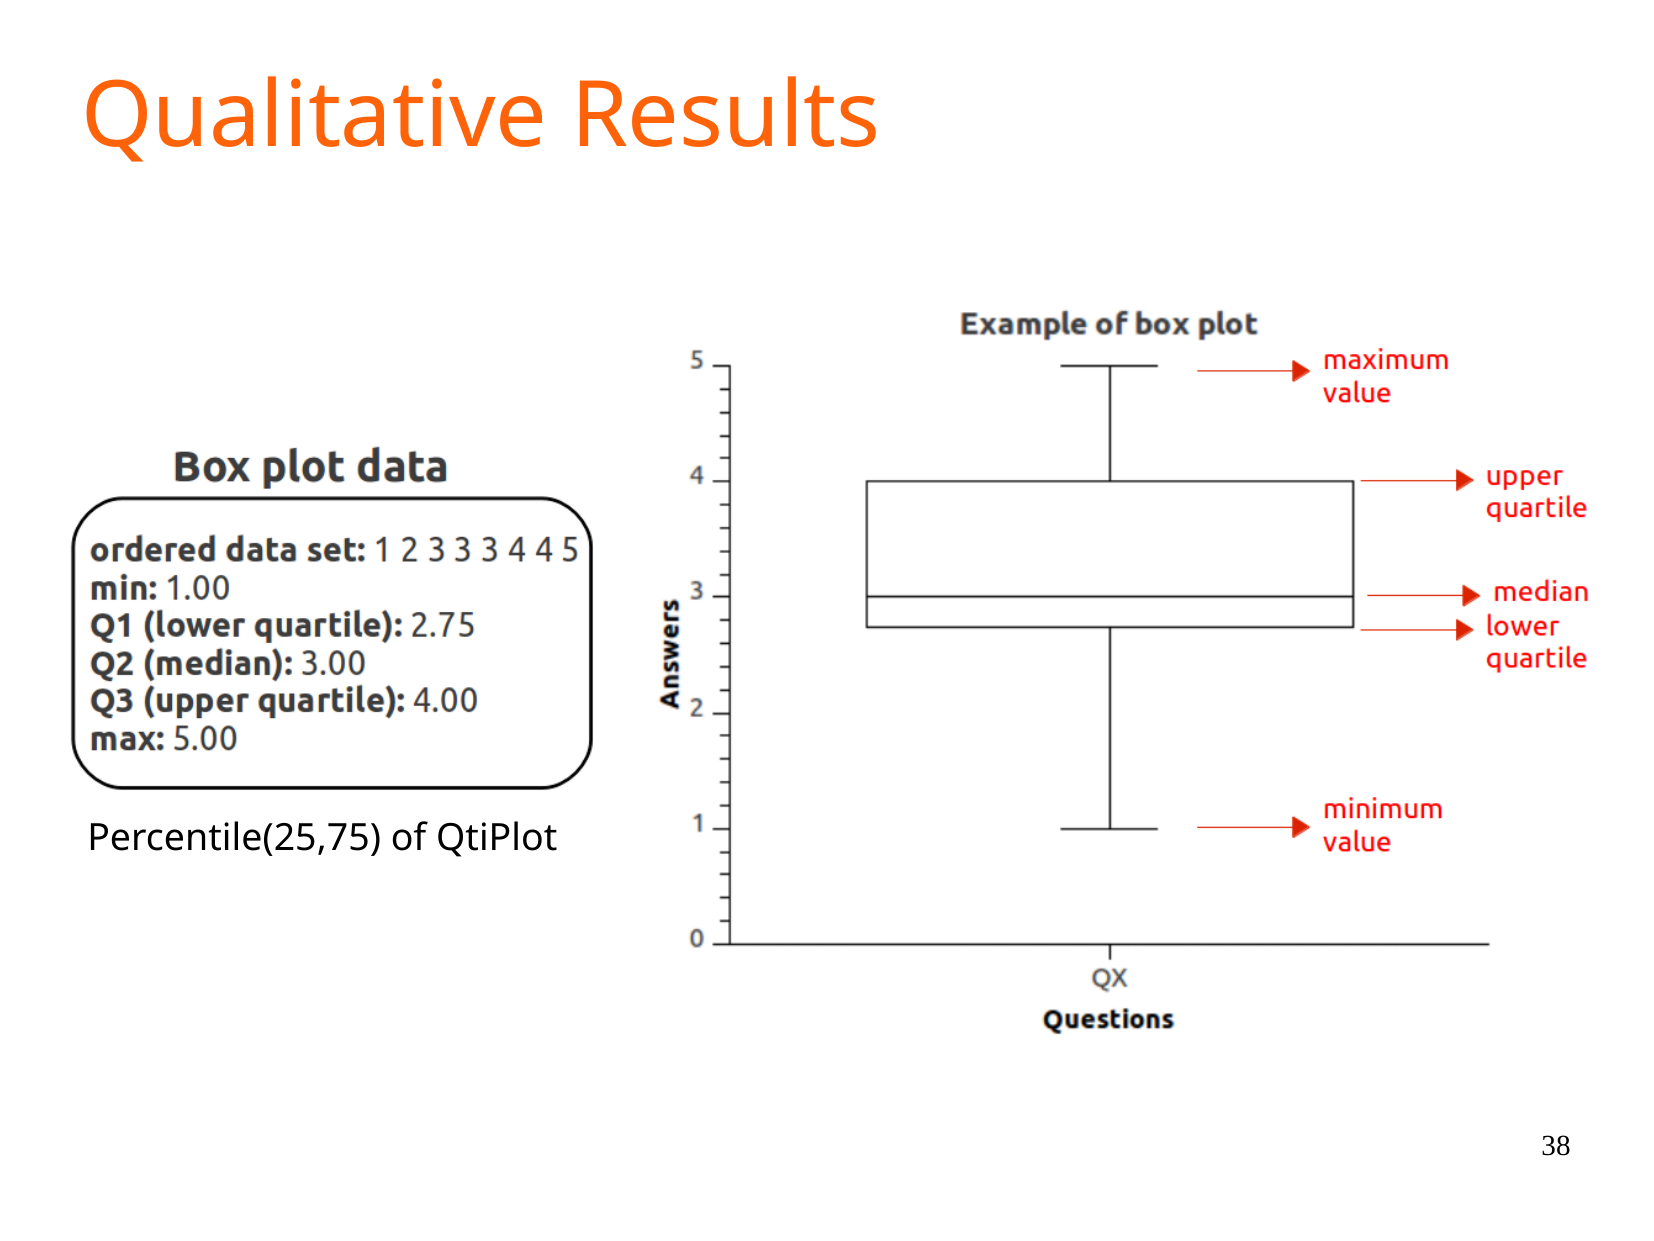

# Qualitative Results
Percentile(25,75) of QtiPlot
38